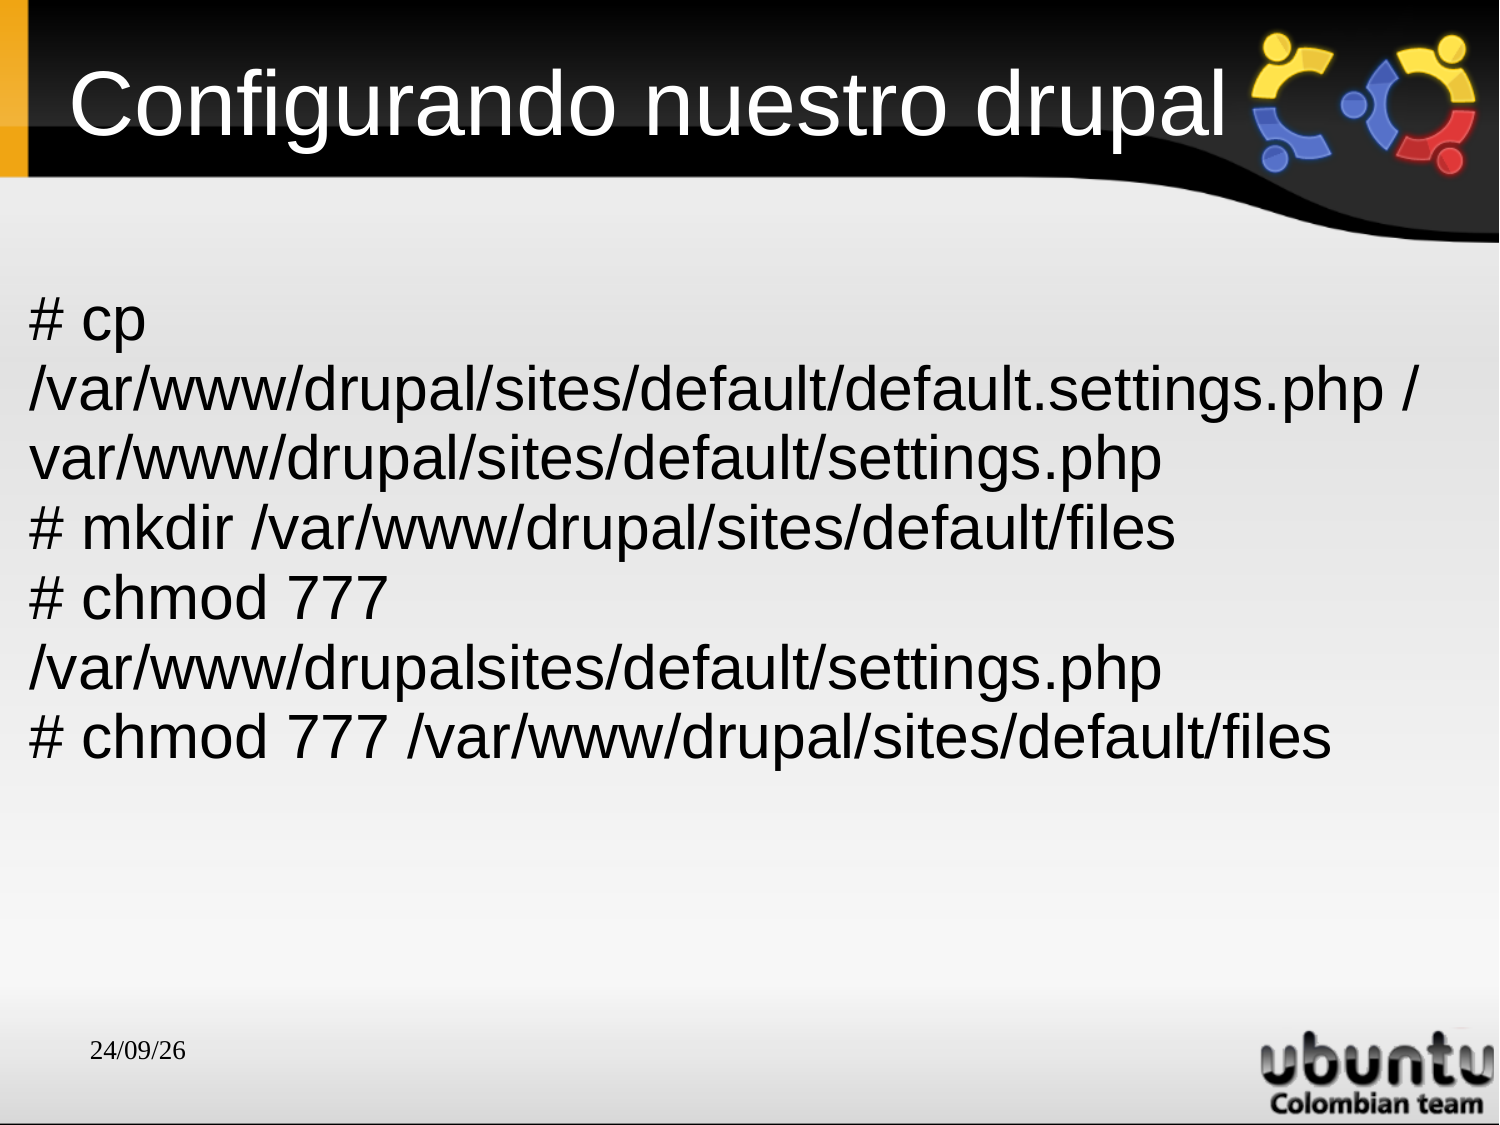

Configurando nuestro drupal
# # cp /var/www/drupal/sites/default/default.settings.php /var/www/drupal/sites/default/settings.php # mkdir /var/www/drupal/sites/default/files # chmod 777 /var/www/drupalsites/default/settings.php # chmod 777 /var/www/drupal/sites/default/files